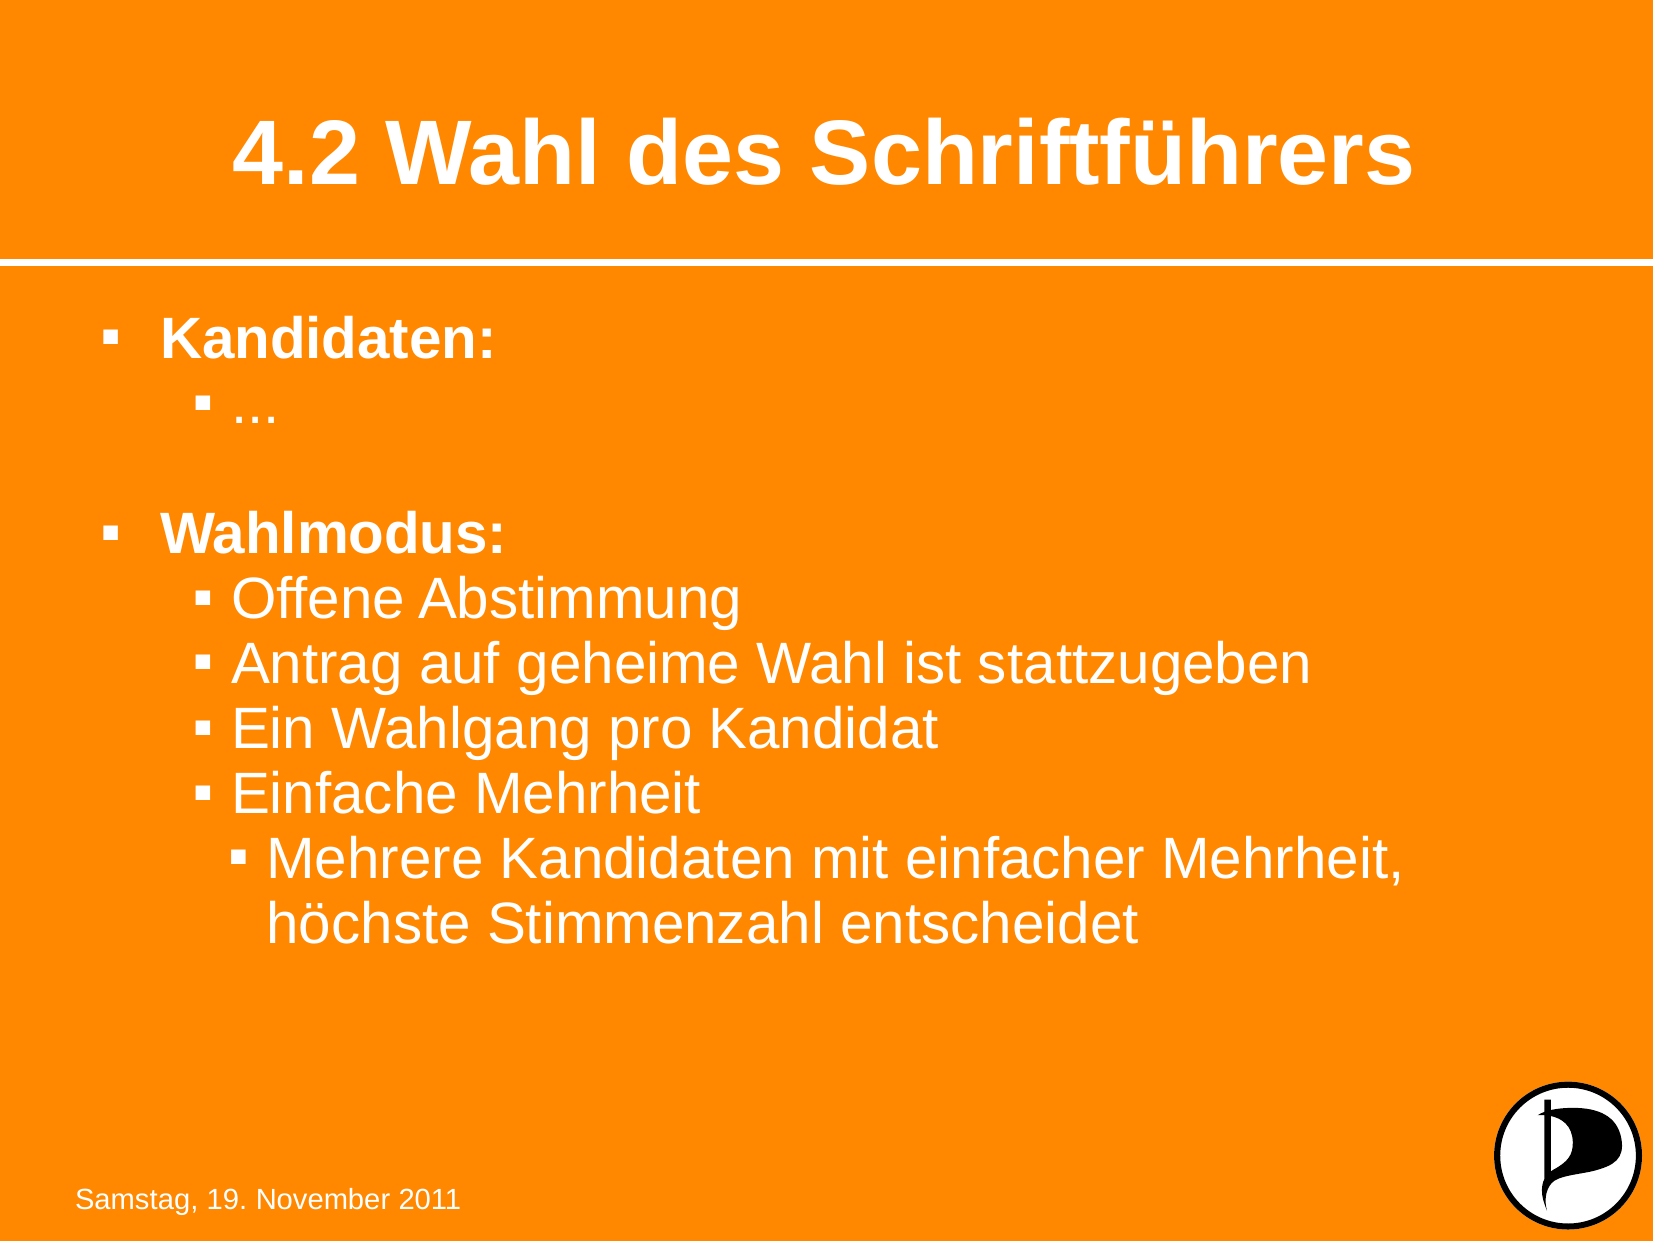

# 4.2 Wahl des Schriftführers
Kandidaten:
...
Wahlmodus:
Offene Abstimmung
Antrag auf geheime Wahl ist stattzugeben
Ein Wahlgang pro Kandidat
Einfache Mehrheit
Mehrere Kandidaten mit einfacher Mehrheit, höchste Stimmenzahl entscheidet